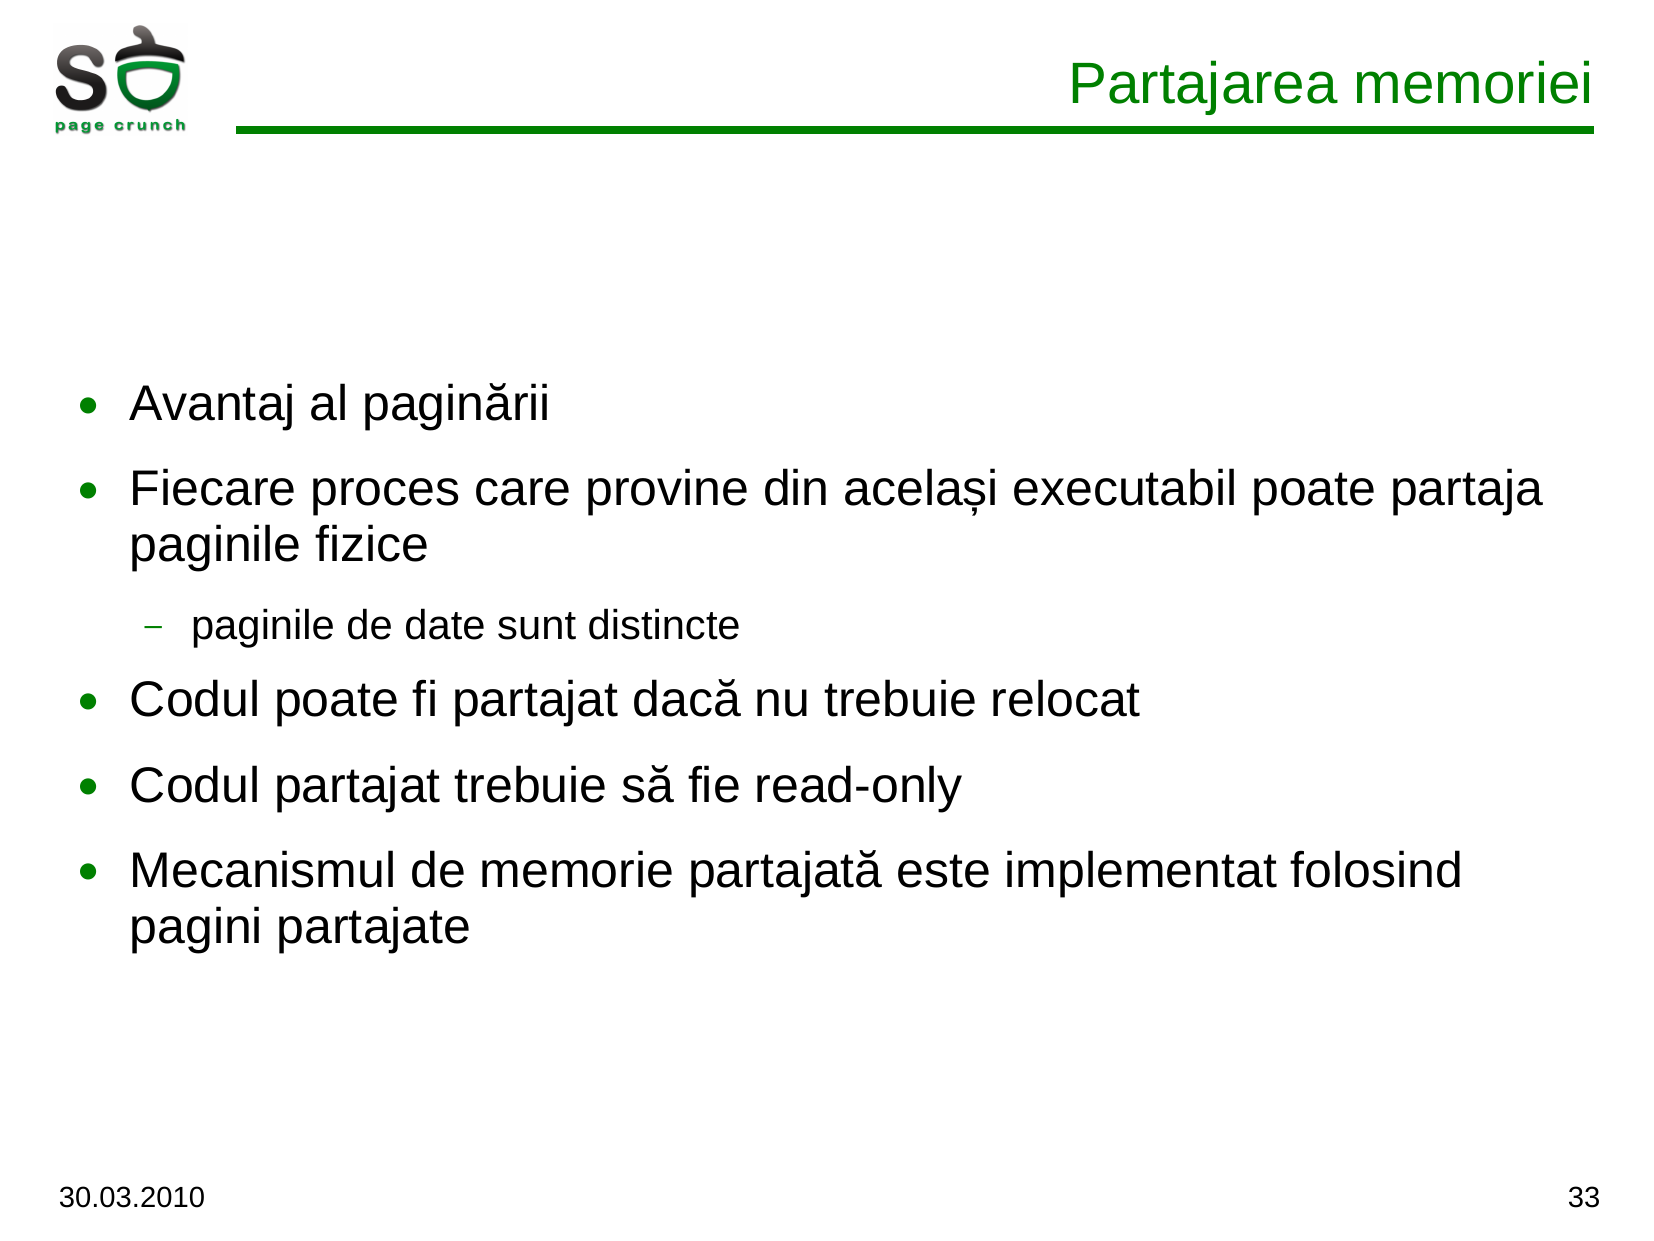

# Partajarea memoriei
Avantaj al paginării
Fiecare proces care provine din același executabil poate partaja paginile fizice
paginile de date sunt distincte
Codul poate fi partajat dacă nu trebuie relocat
Codul partajat trebuie să fie read-only
Mecanismul de memorie partajată este implementat folosind pagini partajate
30.03.2010
33